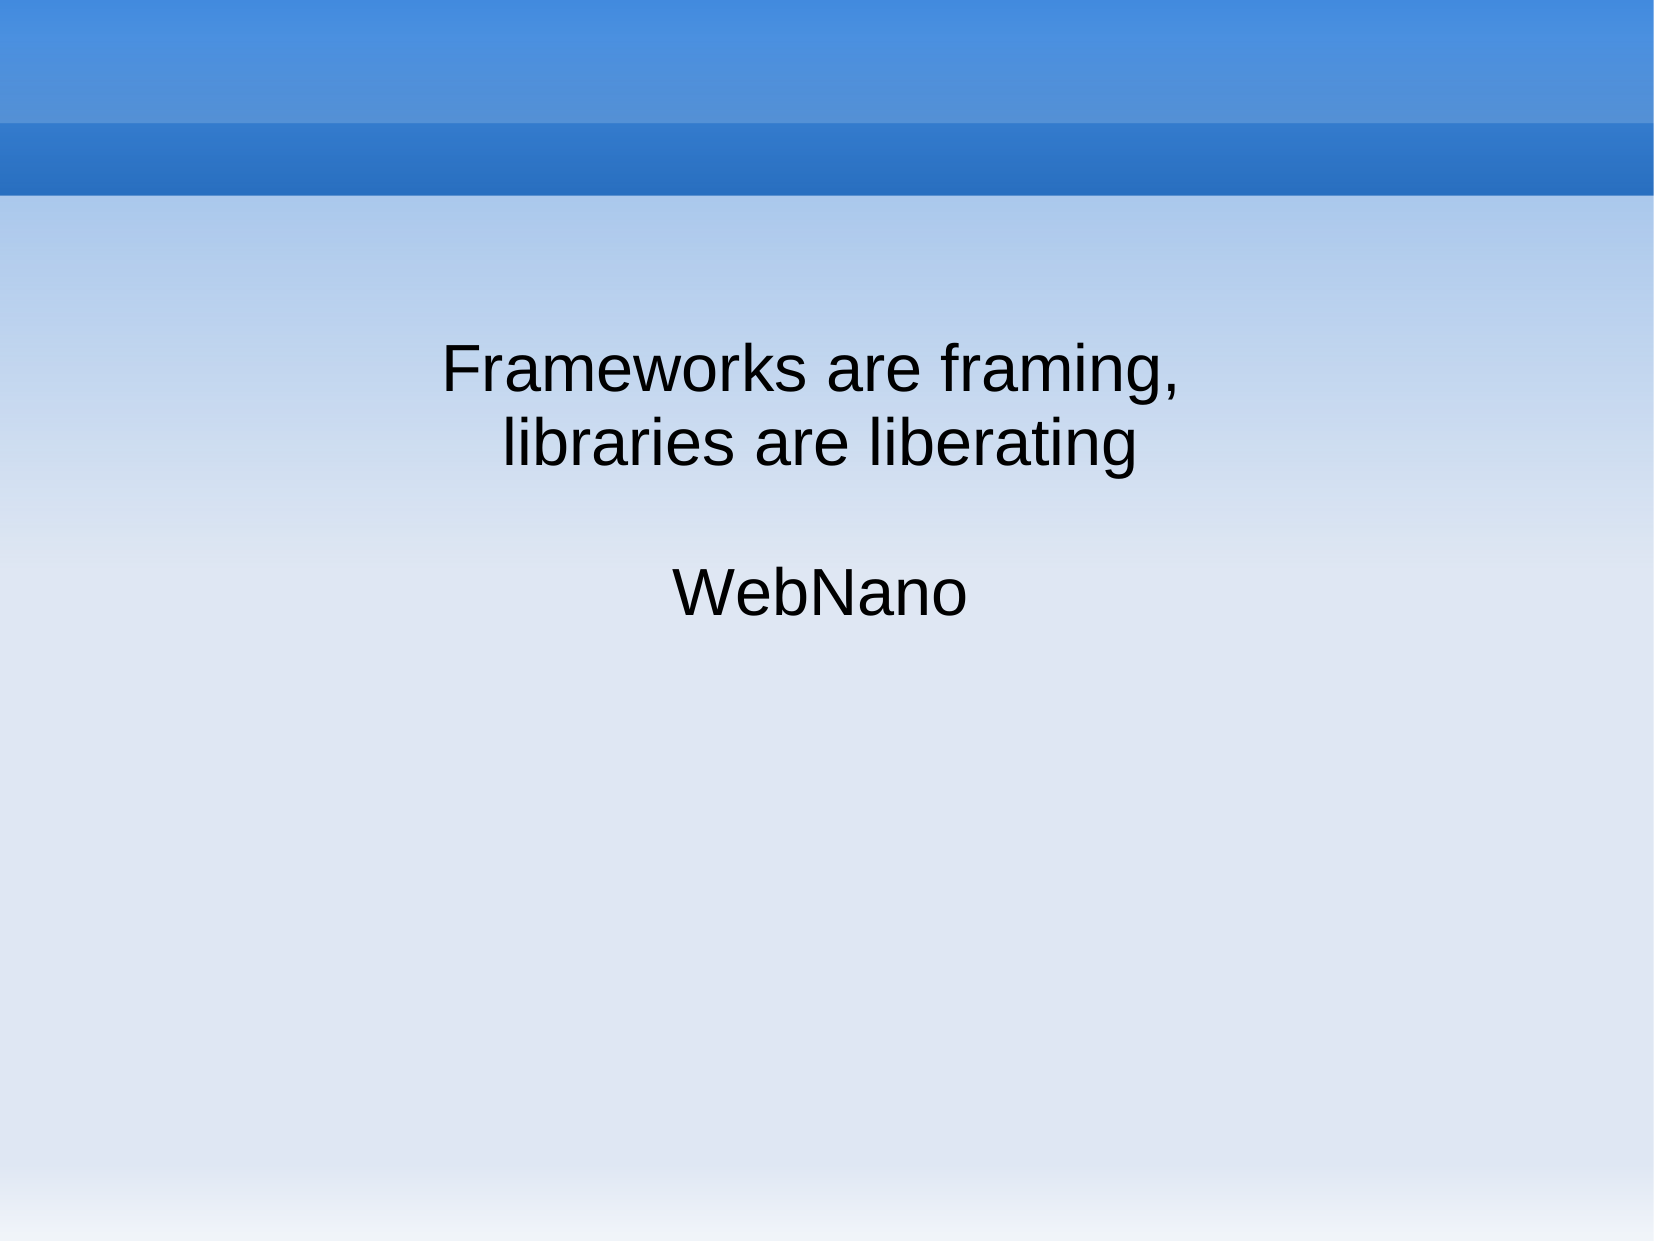

# Frameworks are framing,
libraries are liberating
WebNano